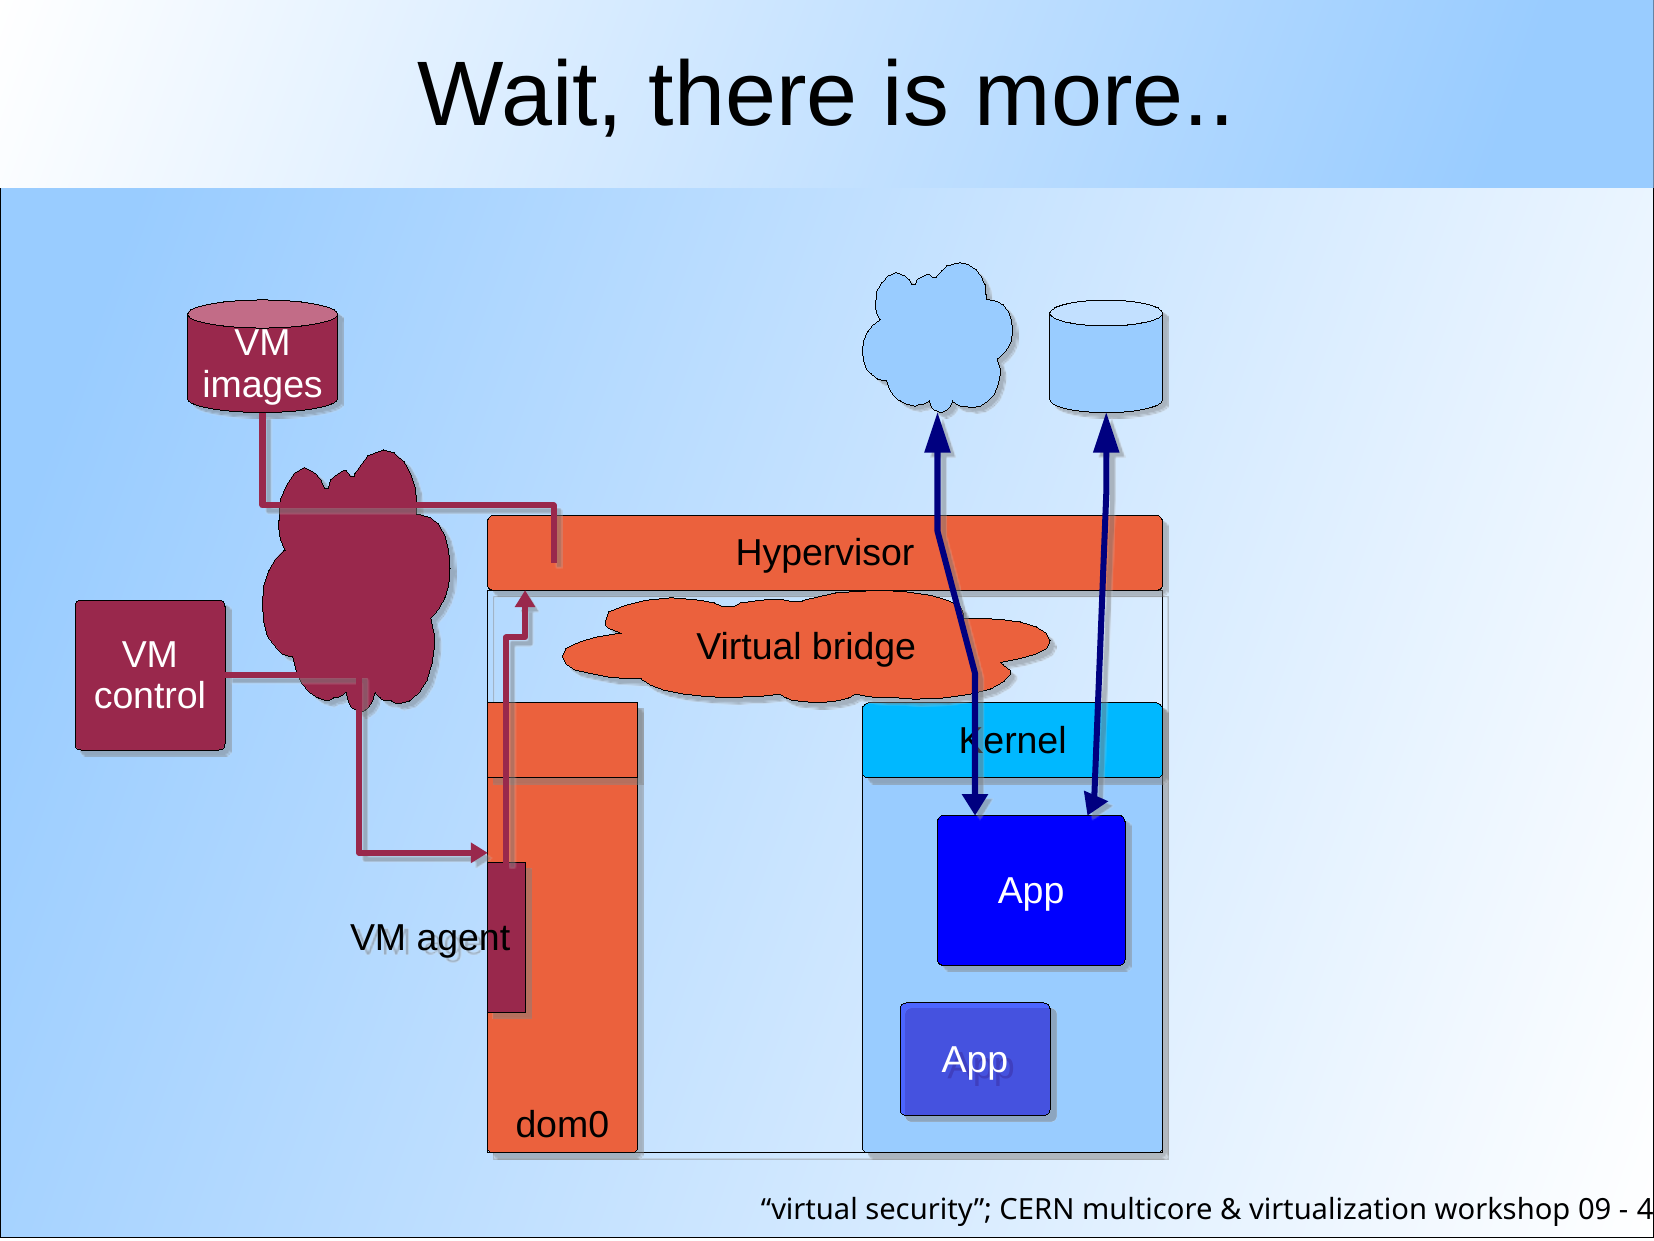

# Wait, there is more..
VM
images
Hypervisor
Virtual bridge
VM
control
dom0
Kernel
App
VM agent
App
4